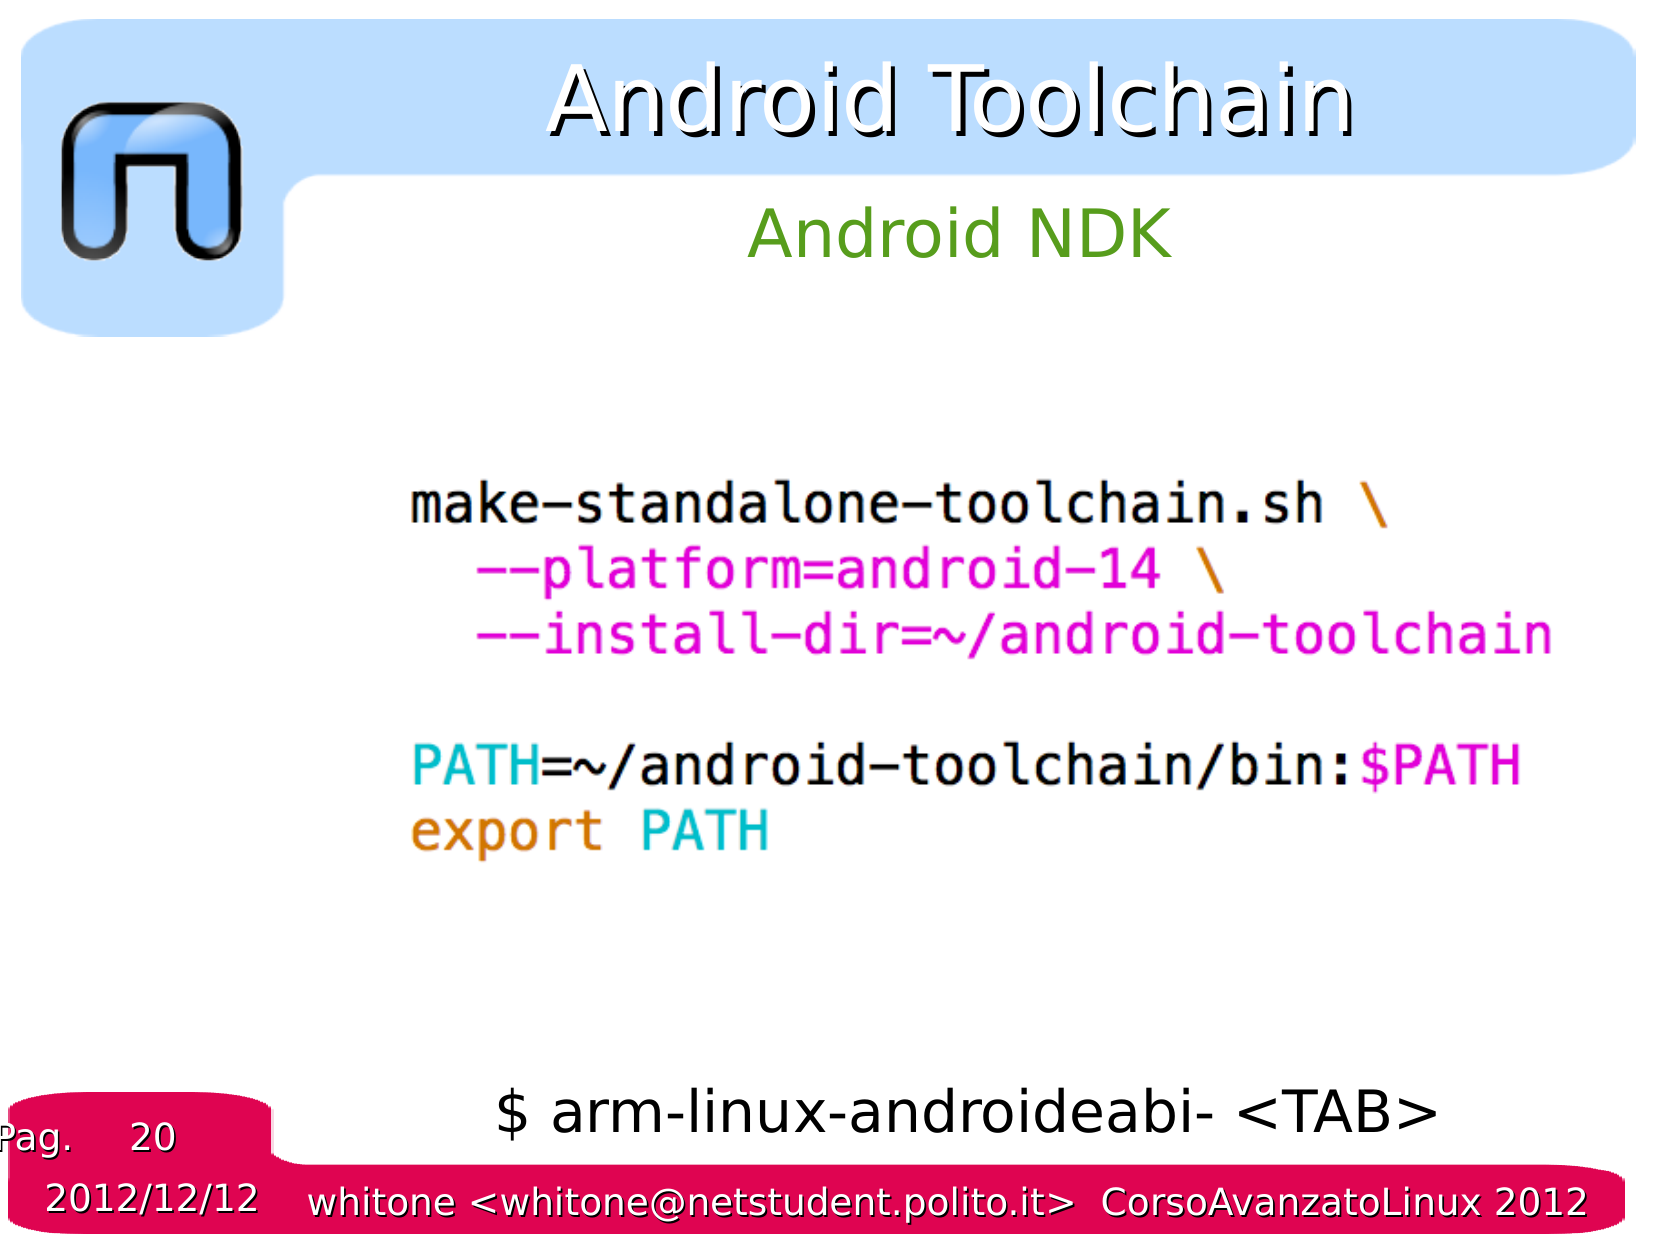

# Android Toolchain
Android NDK
 $ arm-linux-androideabi- <TAB>
 Pag.
2012/12/12
whitone <whitone@netstudent.polito.it> CorsoAvanzatoLinux 2012